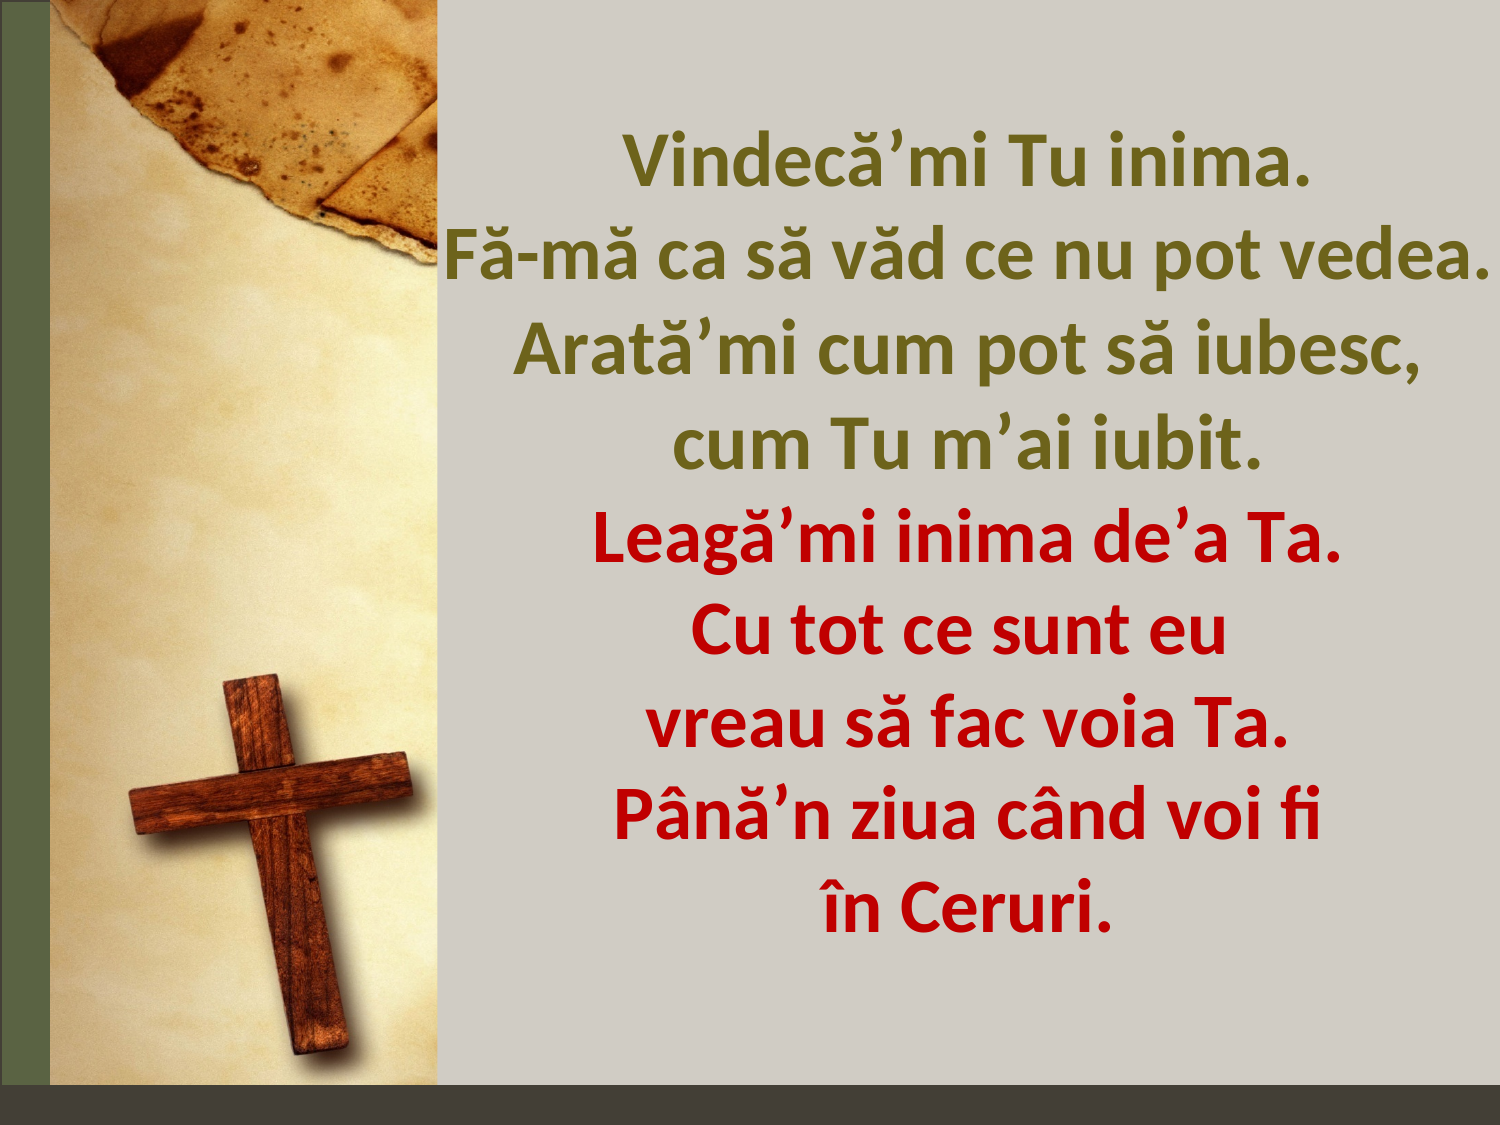

# Vindecă’mi Tu inima. Fă-mă ca să văd ce nu pot vedea. Arată’mi cum pot să iubesc, cum Tu m’ai iubit. Leagă’mi inima de’a Ta. Cu tot ce sunt eu vreau să fac voia Ta. Până’n ziua când voi fi în Ceruri.